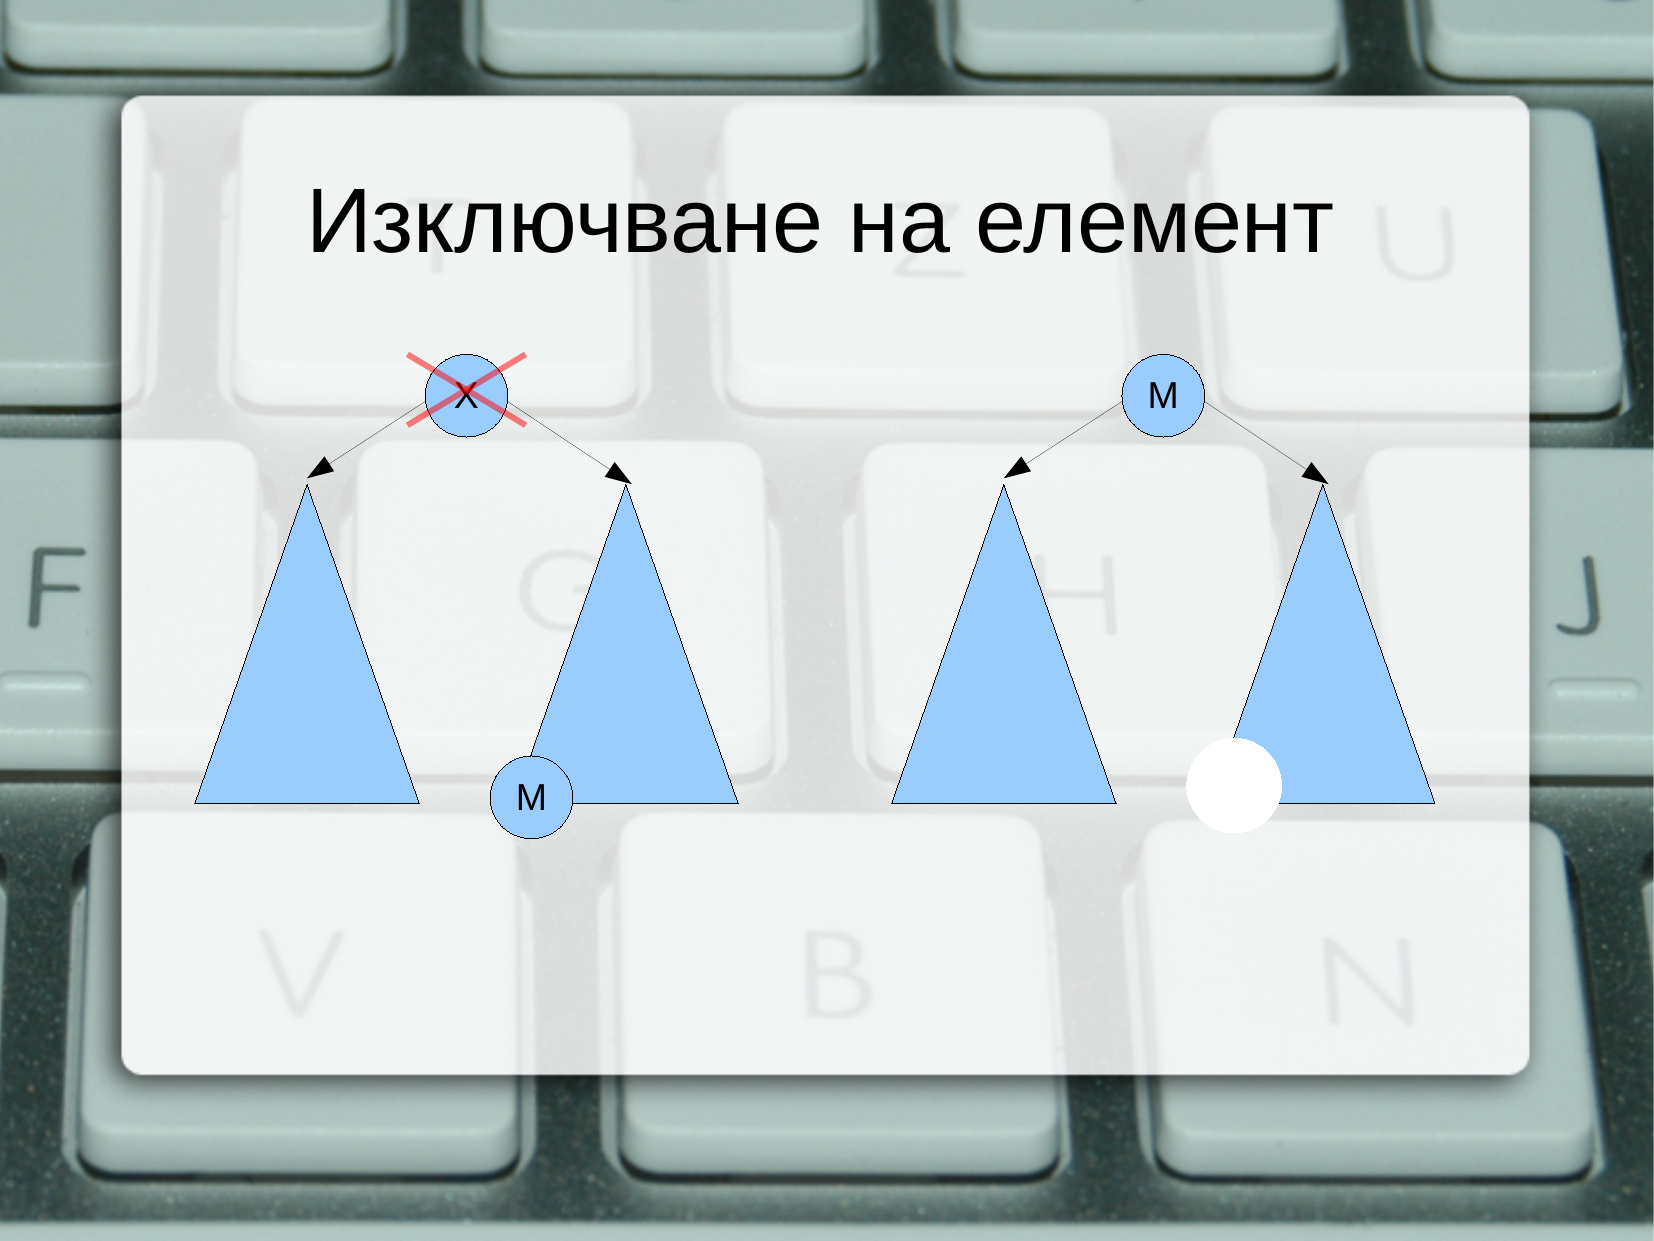

# Изключване на елемент
X
M
M